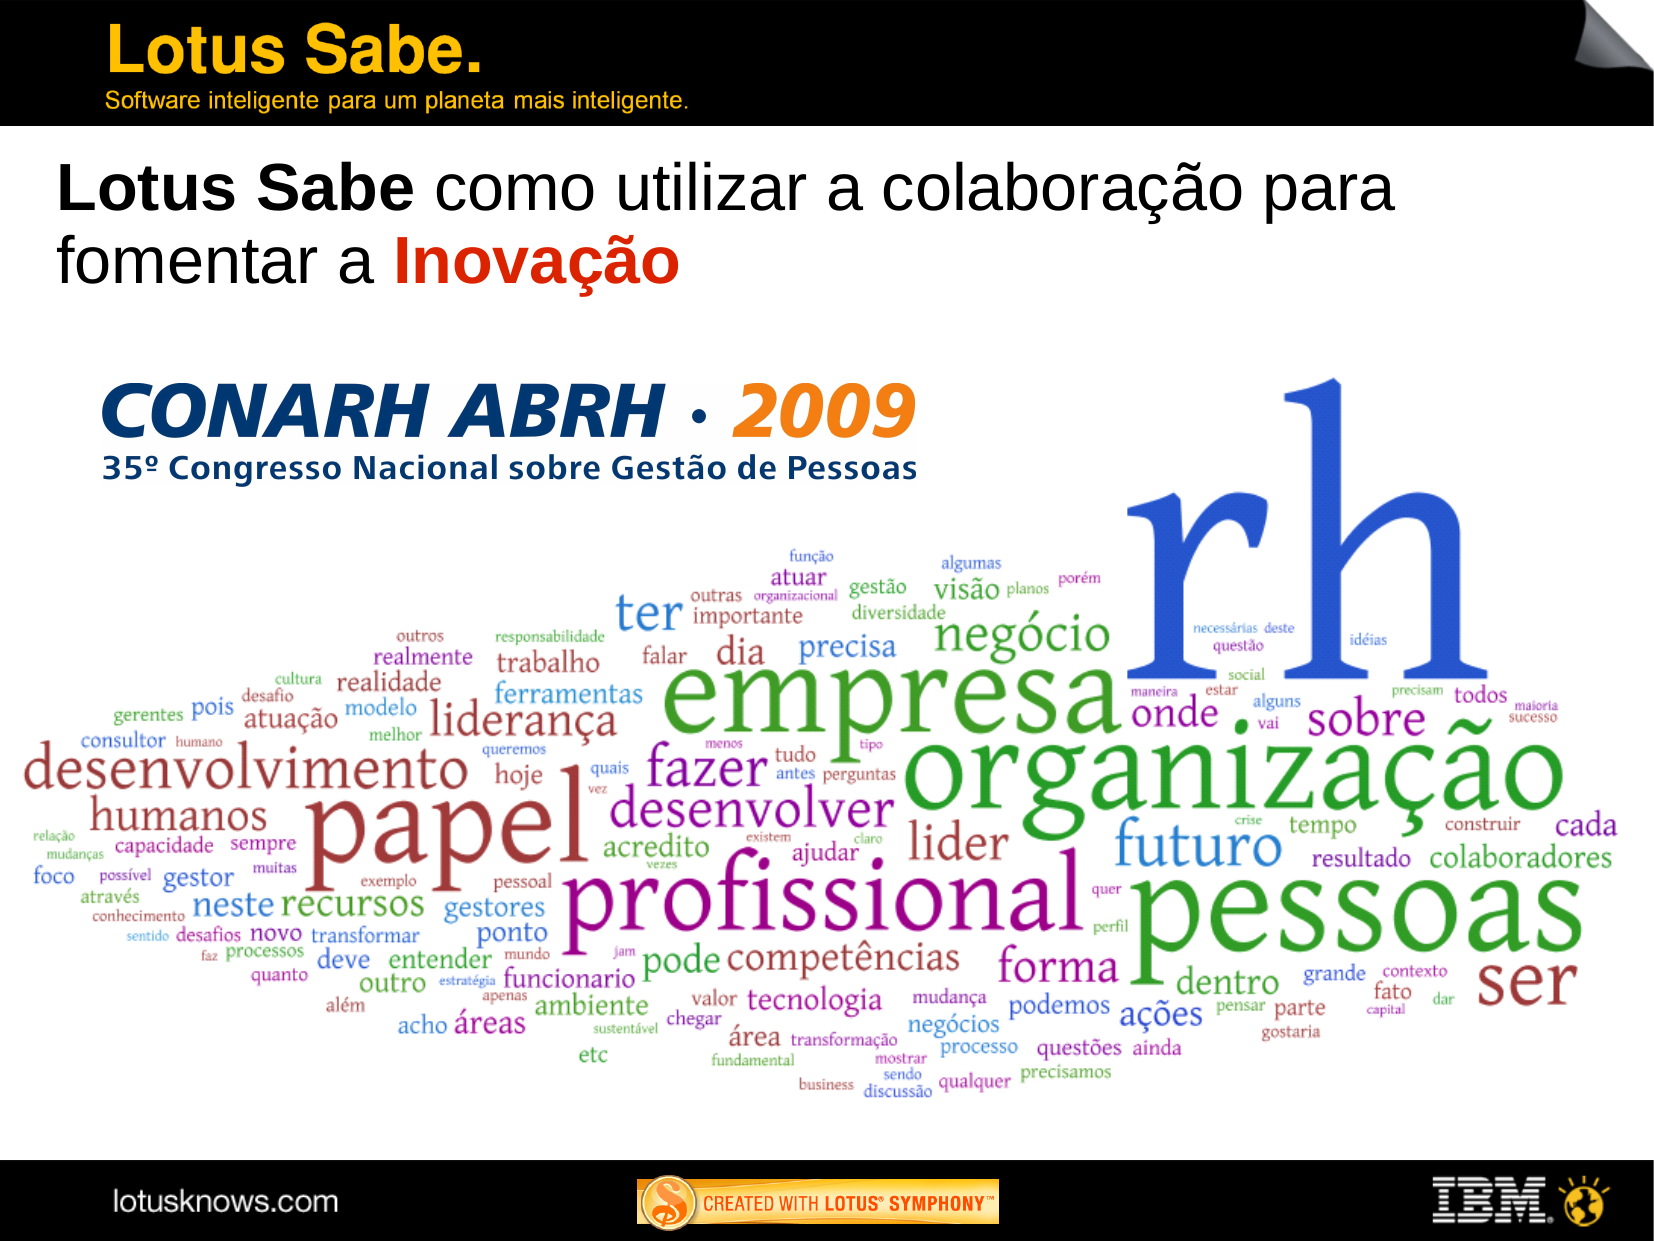

# Lotus Sabe como utilizar a colaboração para fomentar a Inovação